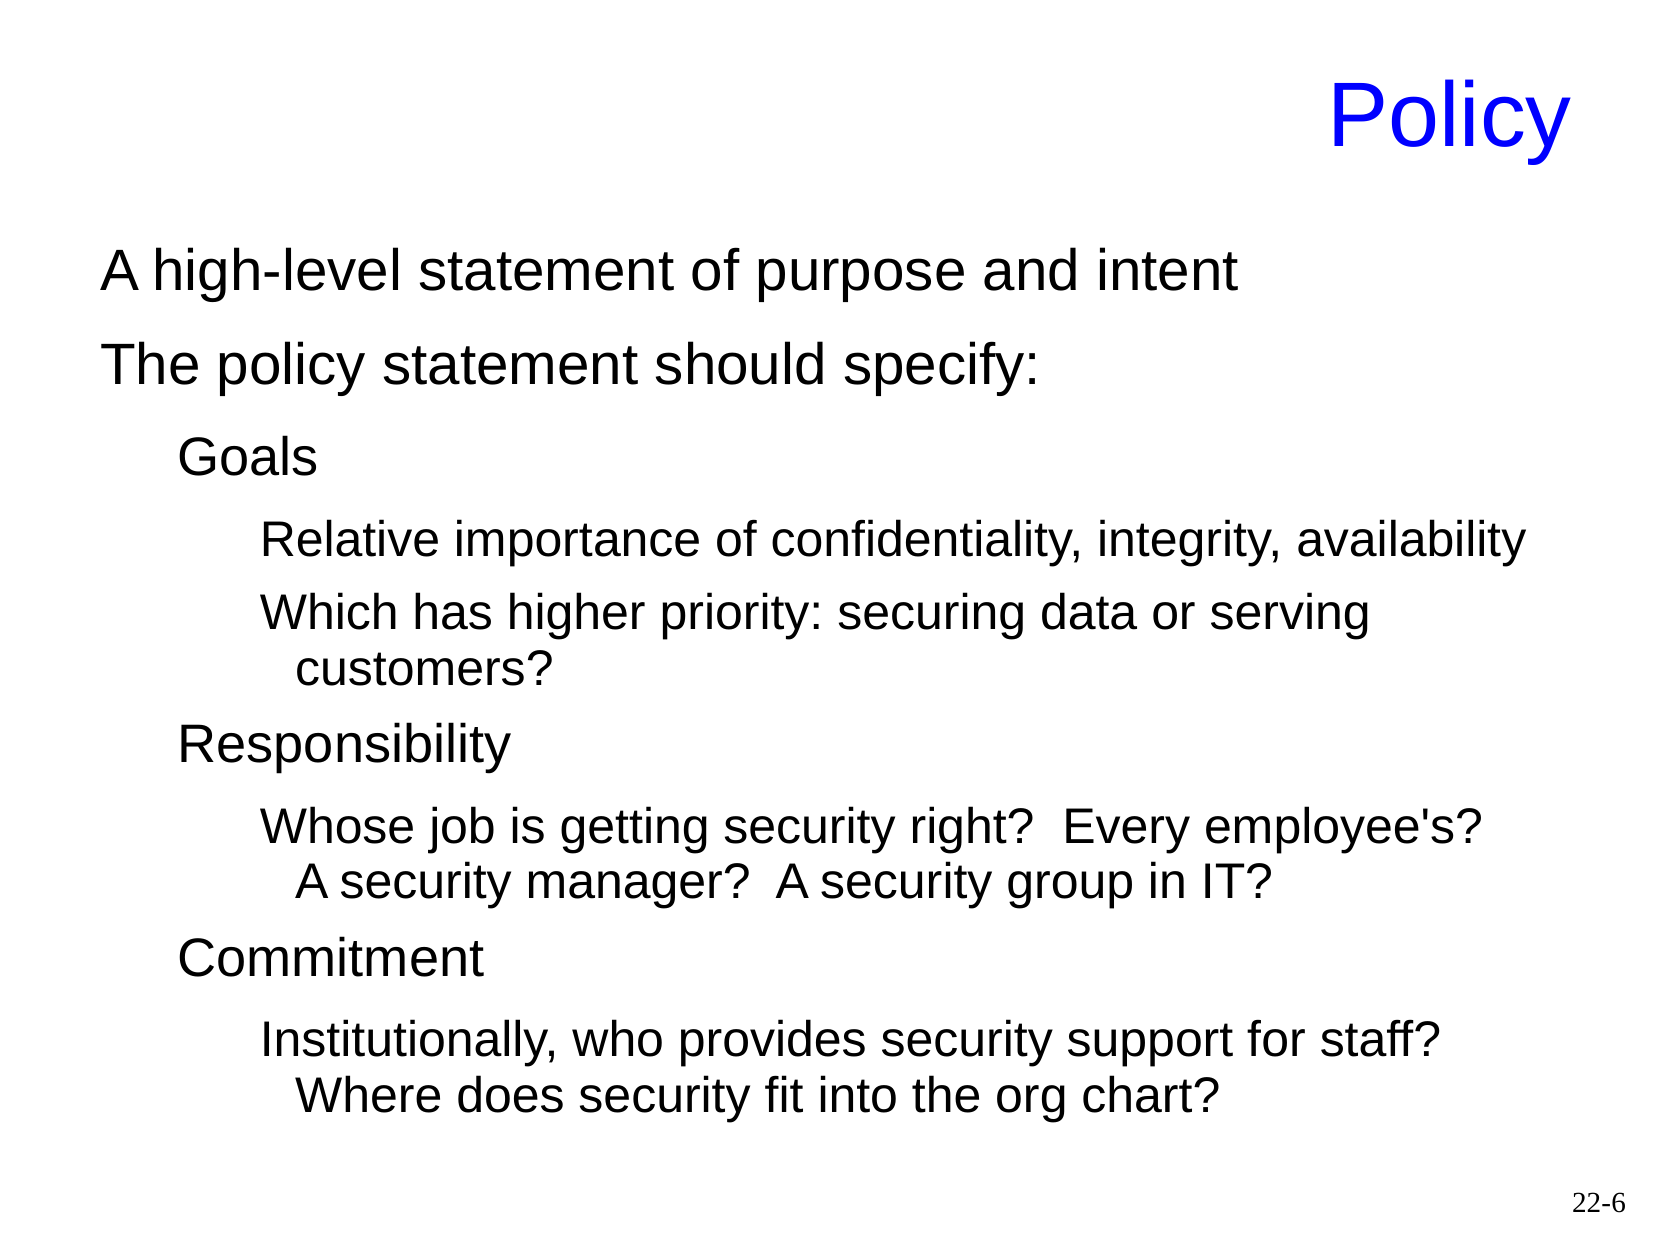

# Policy
A high-level statement of purpose and intent
The policy statement should specify:
Goals
Relative importance of confidentiality, integrity, availability
Which has higher priority: securing data or serving customers?
Responsibility
Whose job is getting security right? Every employee's?
A security manager? A security group in IT?
Commitment
Institutionally, who provides security support for staff? Where does security fit into the org chart?